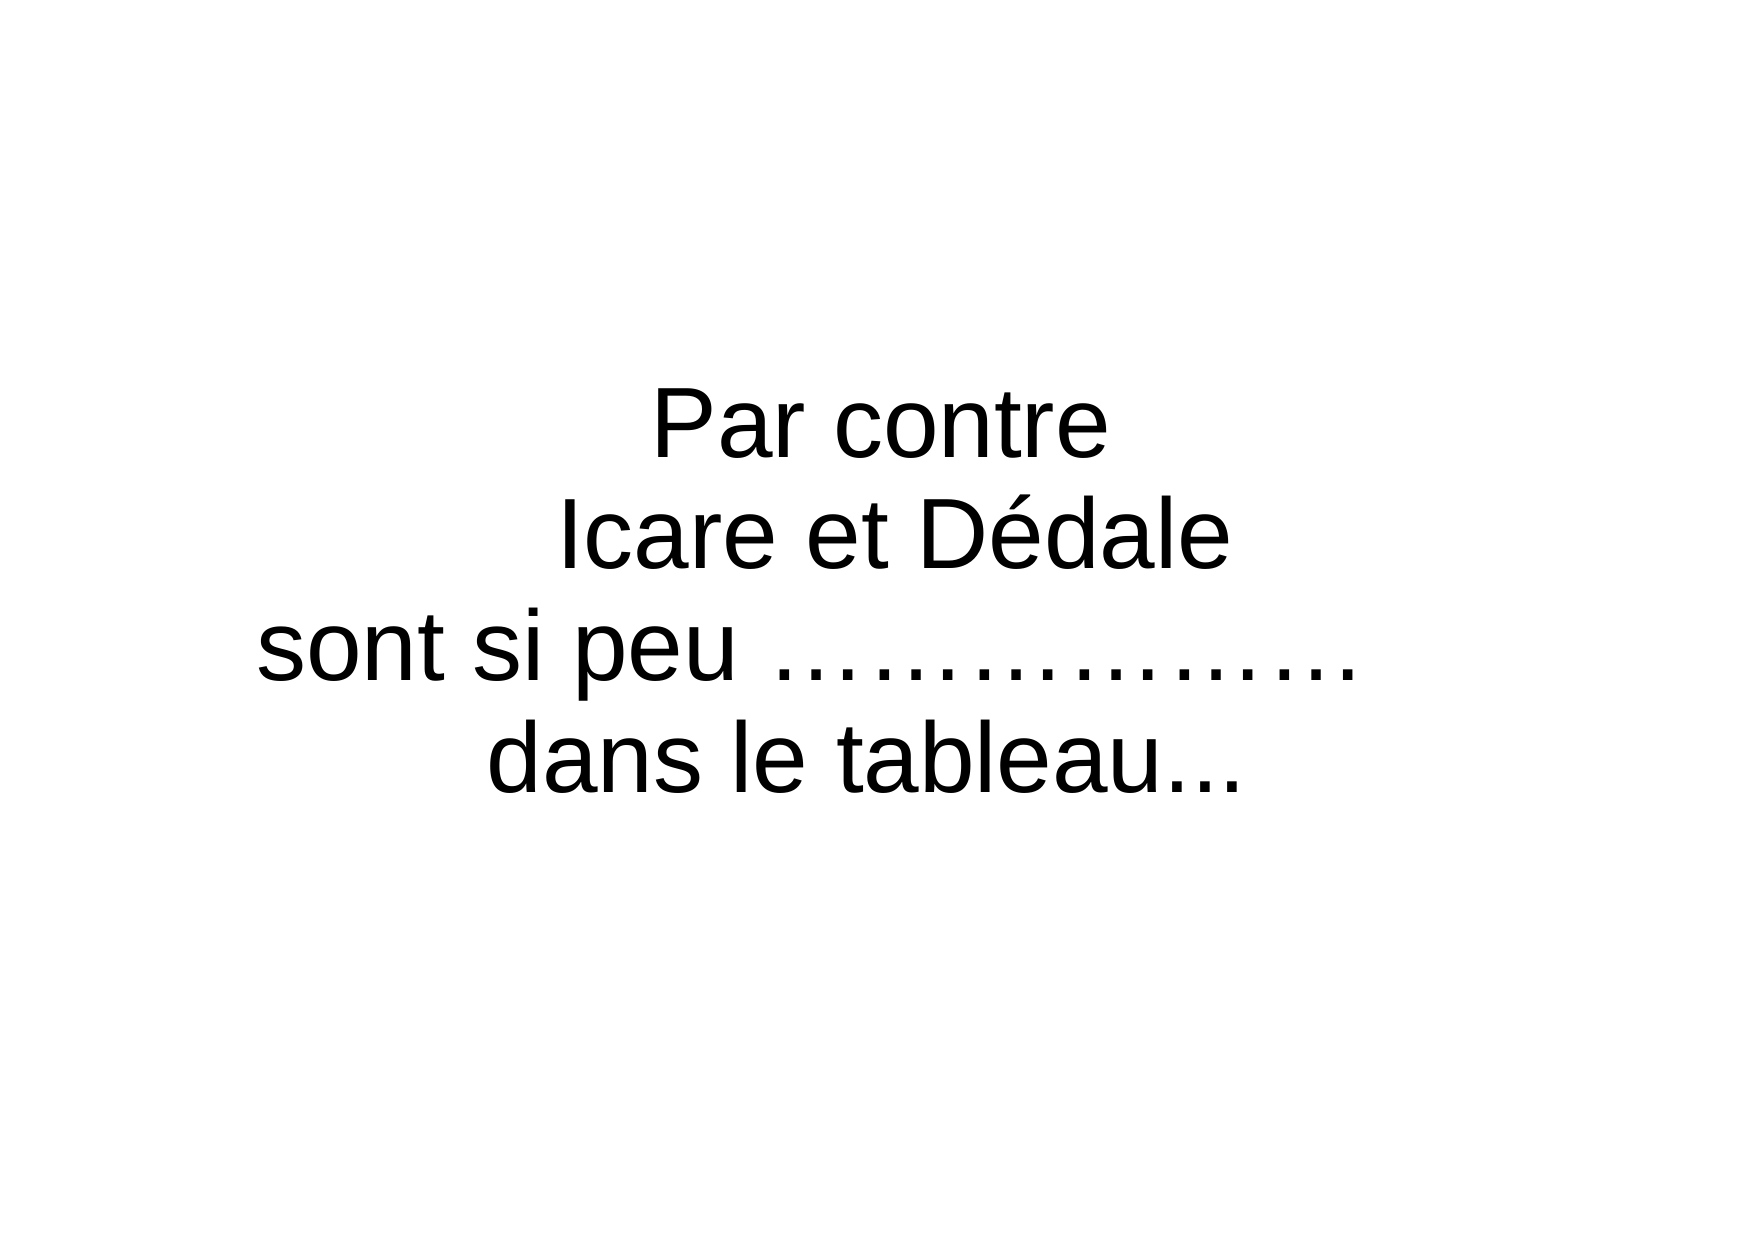

Par contre
Icare et Dédale
sont si peu ……………… dans le tableau...